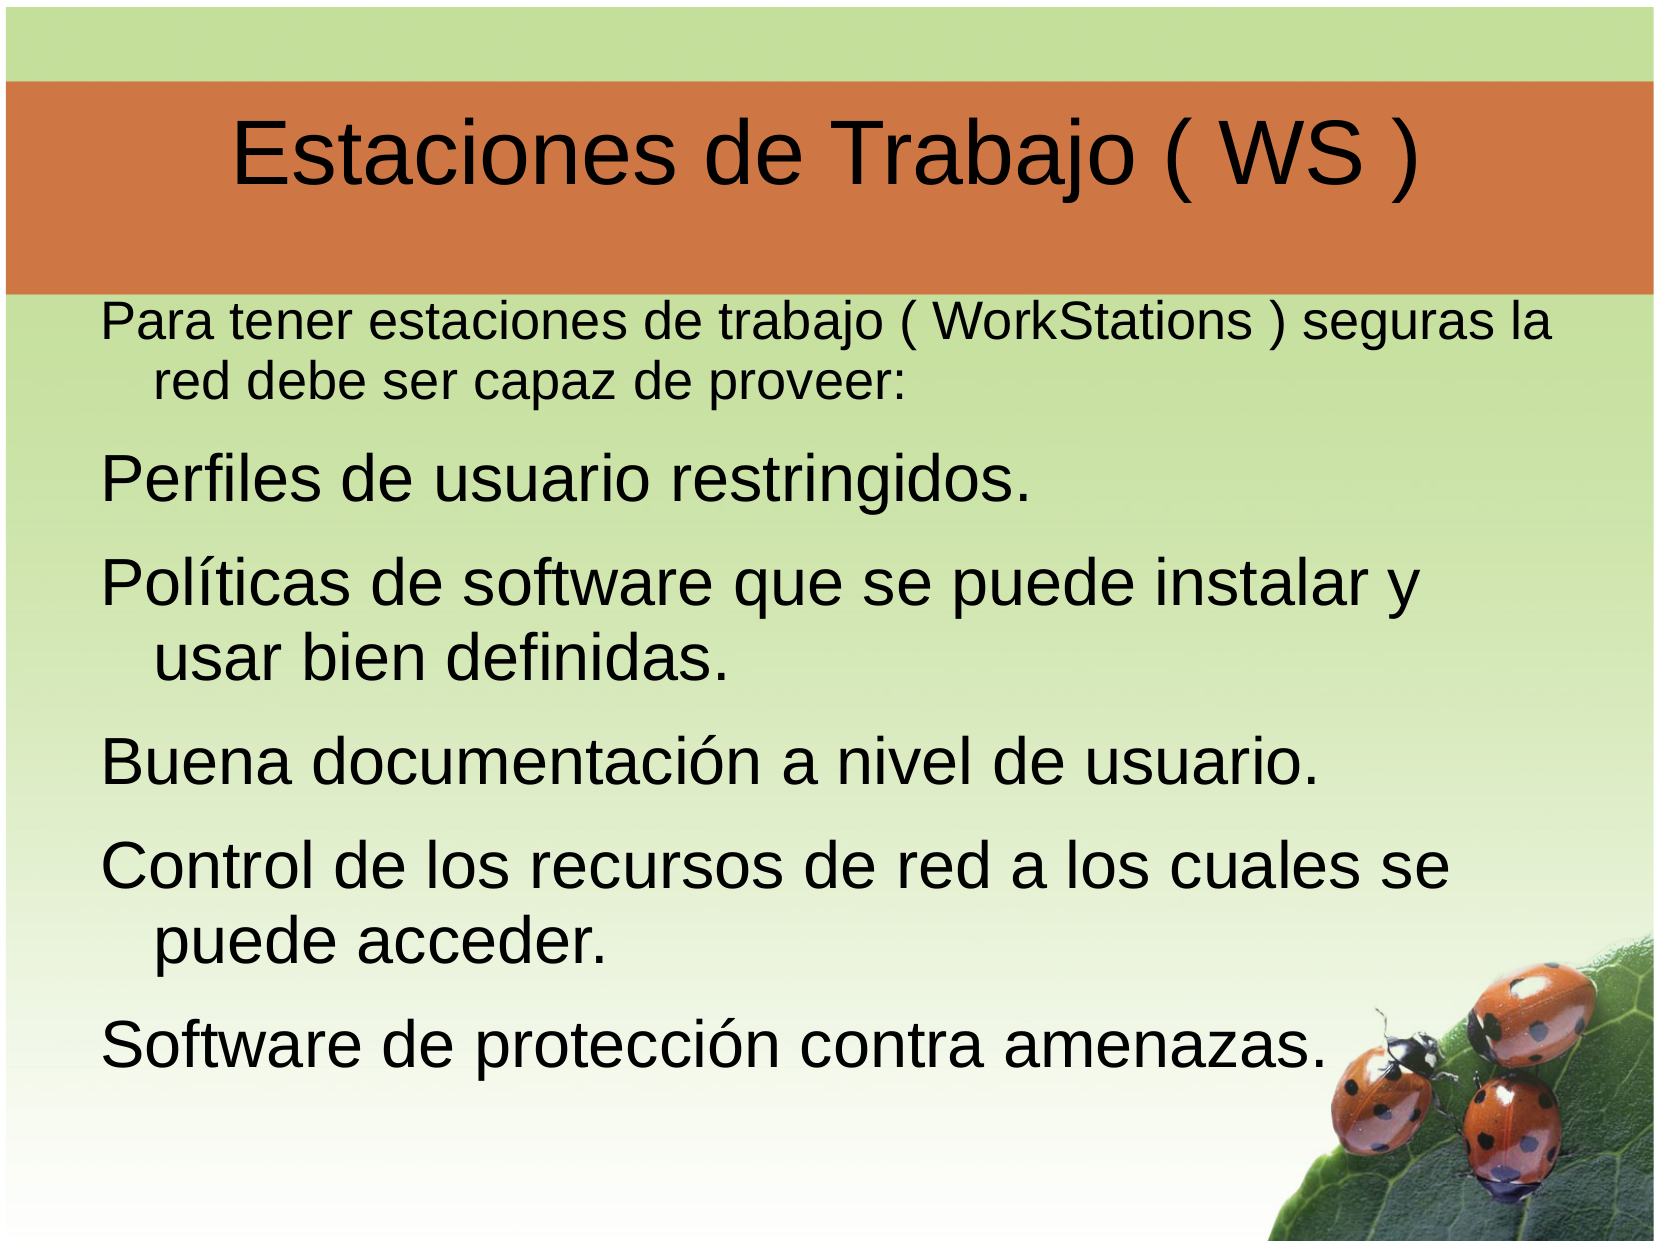

# Estaciones de Trabajo ( WS )
Para tener estaciones de trabajo ( WorkStations ) seguras la red debe ser capaz de proveer:
Perfiles de usuario restringidos.
Políticas de software que se puede instalar y usar bien definidas.
Buena documentación a nivel de usuario.
Control de los recursos de red a los cuales se puede acceder.
Software de protección contra amenazas.